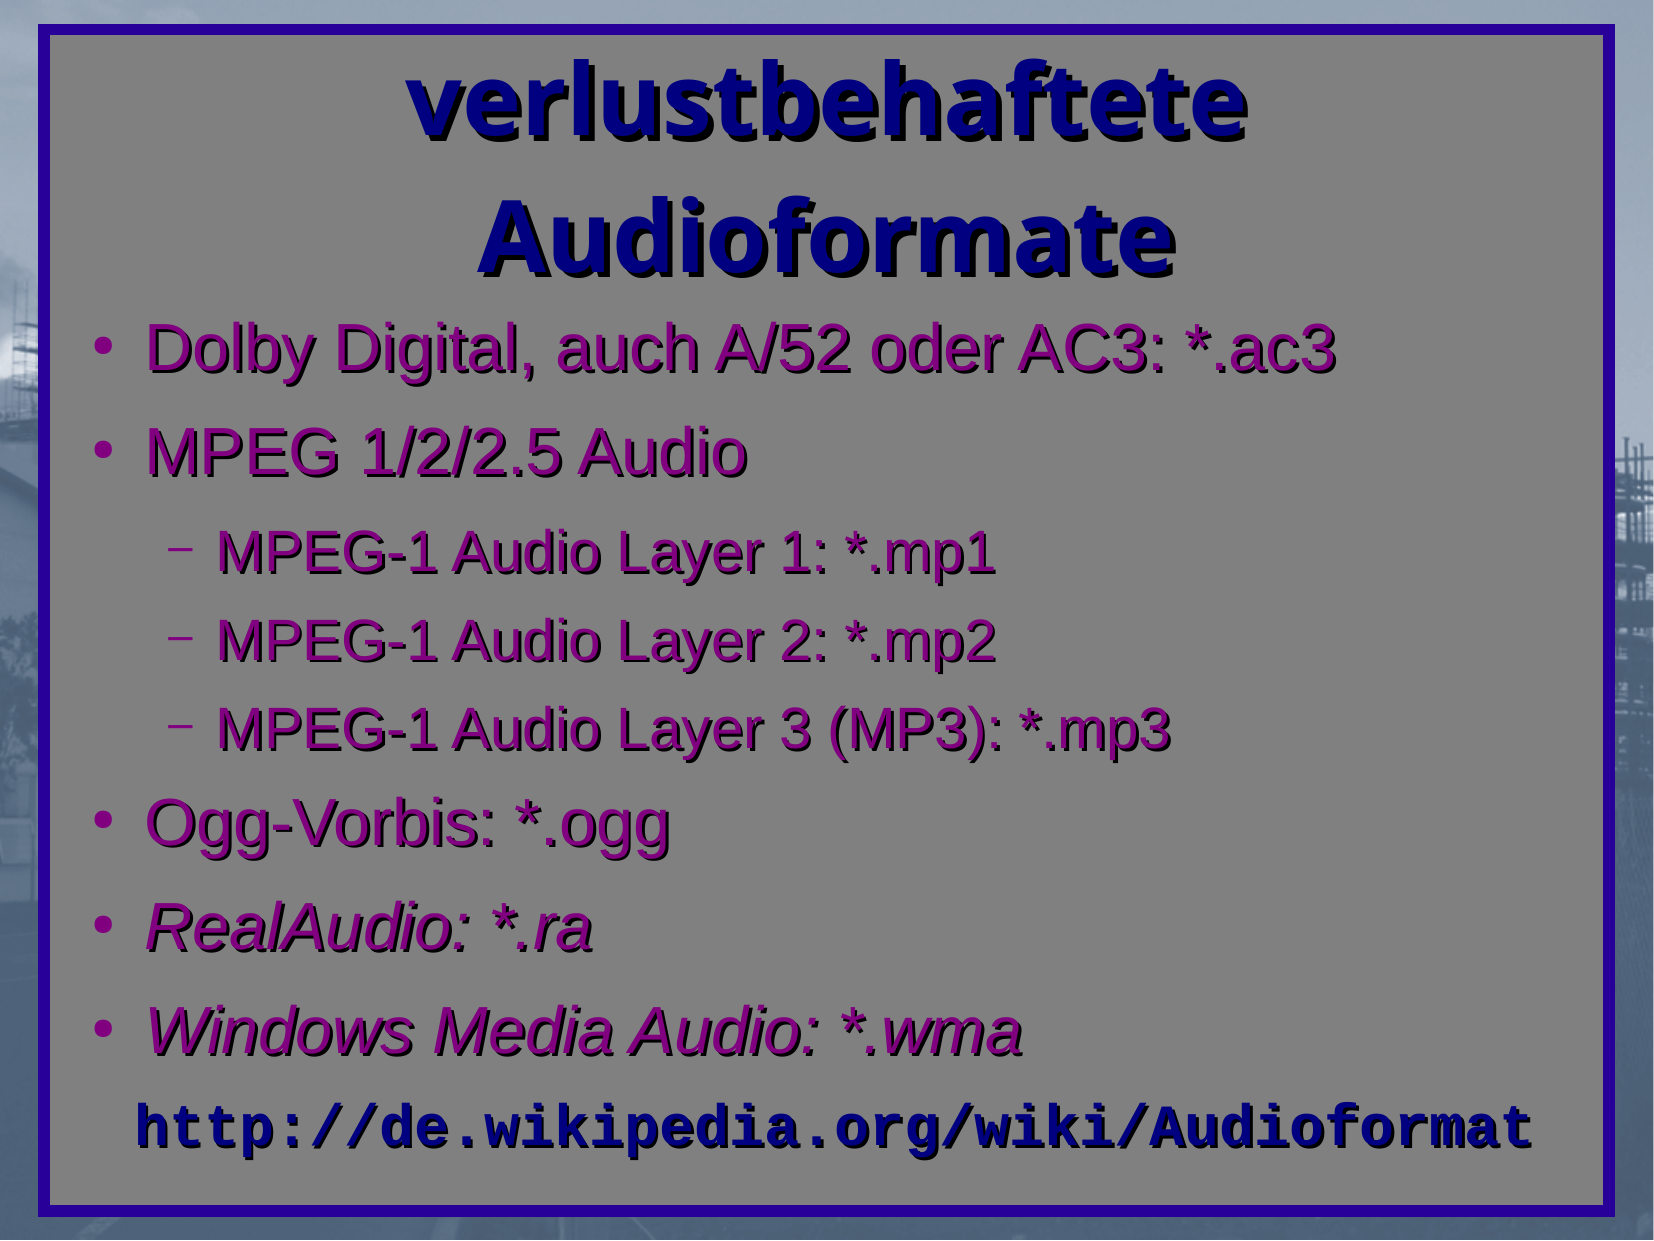

# verlustbehaftete Audioformate
Dolby Digital, auch A/52 oder AC3: *.ac3
MPEG 1/2/2.5 Audio
MPEG-1 Audio Layer 1: *.mp1
MPEG-1 Audio Layer 2: *.mp2
MPEG-1 Audio Layer 3 (MP3): *.mp3
Ogg-Vorbis: *.ogg
RealAudio: *.ra
Windows Media Audio: *.wma
http://de.wikipedia.org/wiki/Audioformat